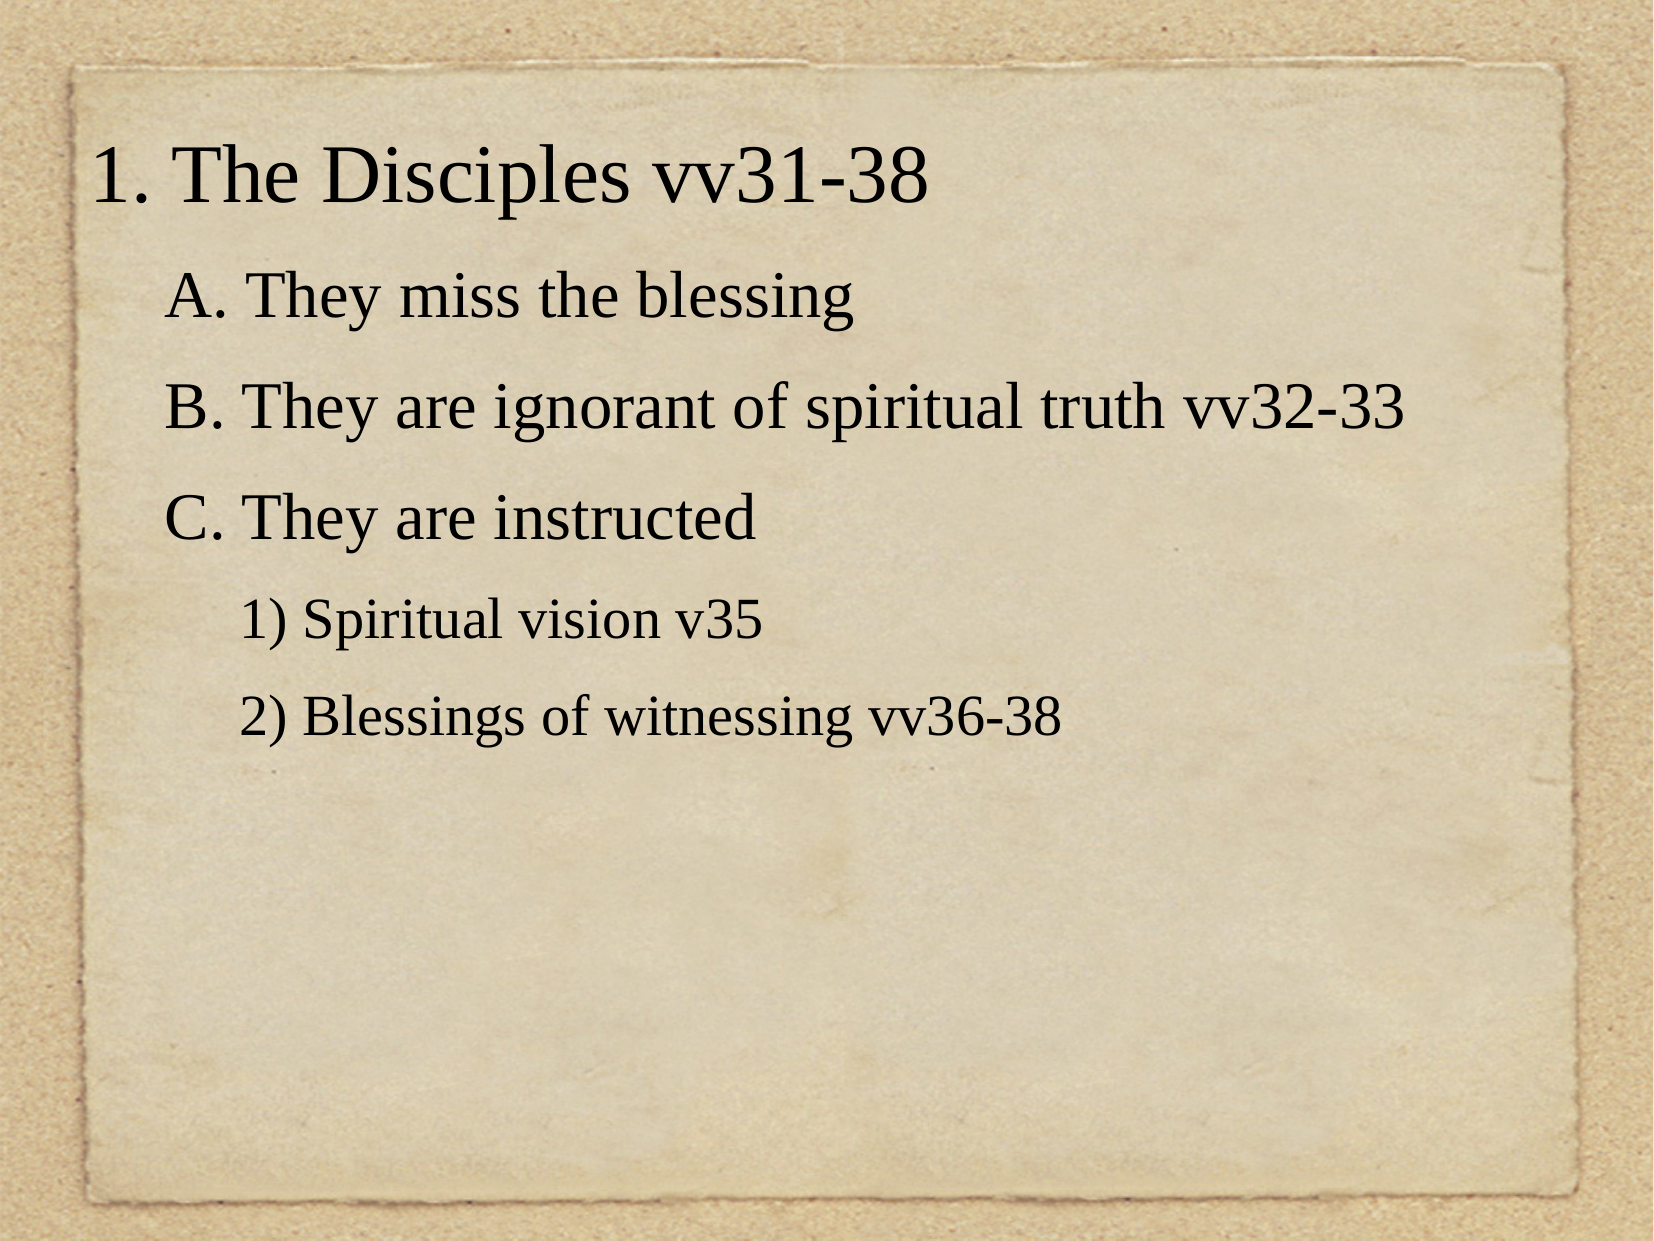

1. The Disciples vv31-38
	A. They miss the blessing
	B. They are ignorant of spiritual truth vv32-33
	C. They are instructed
		1) Spiritual vision v35
		2) Blessings of witnessing vv36-38